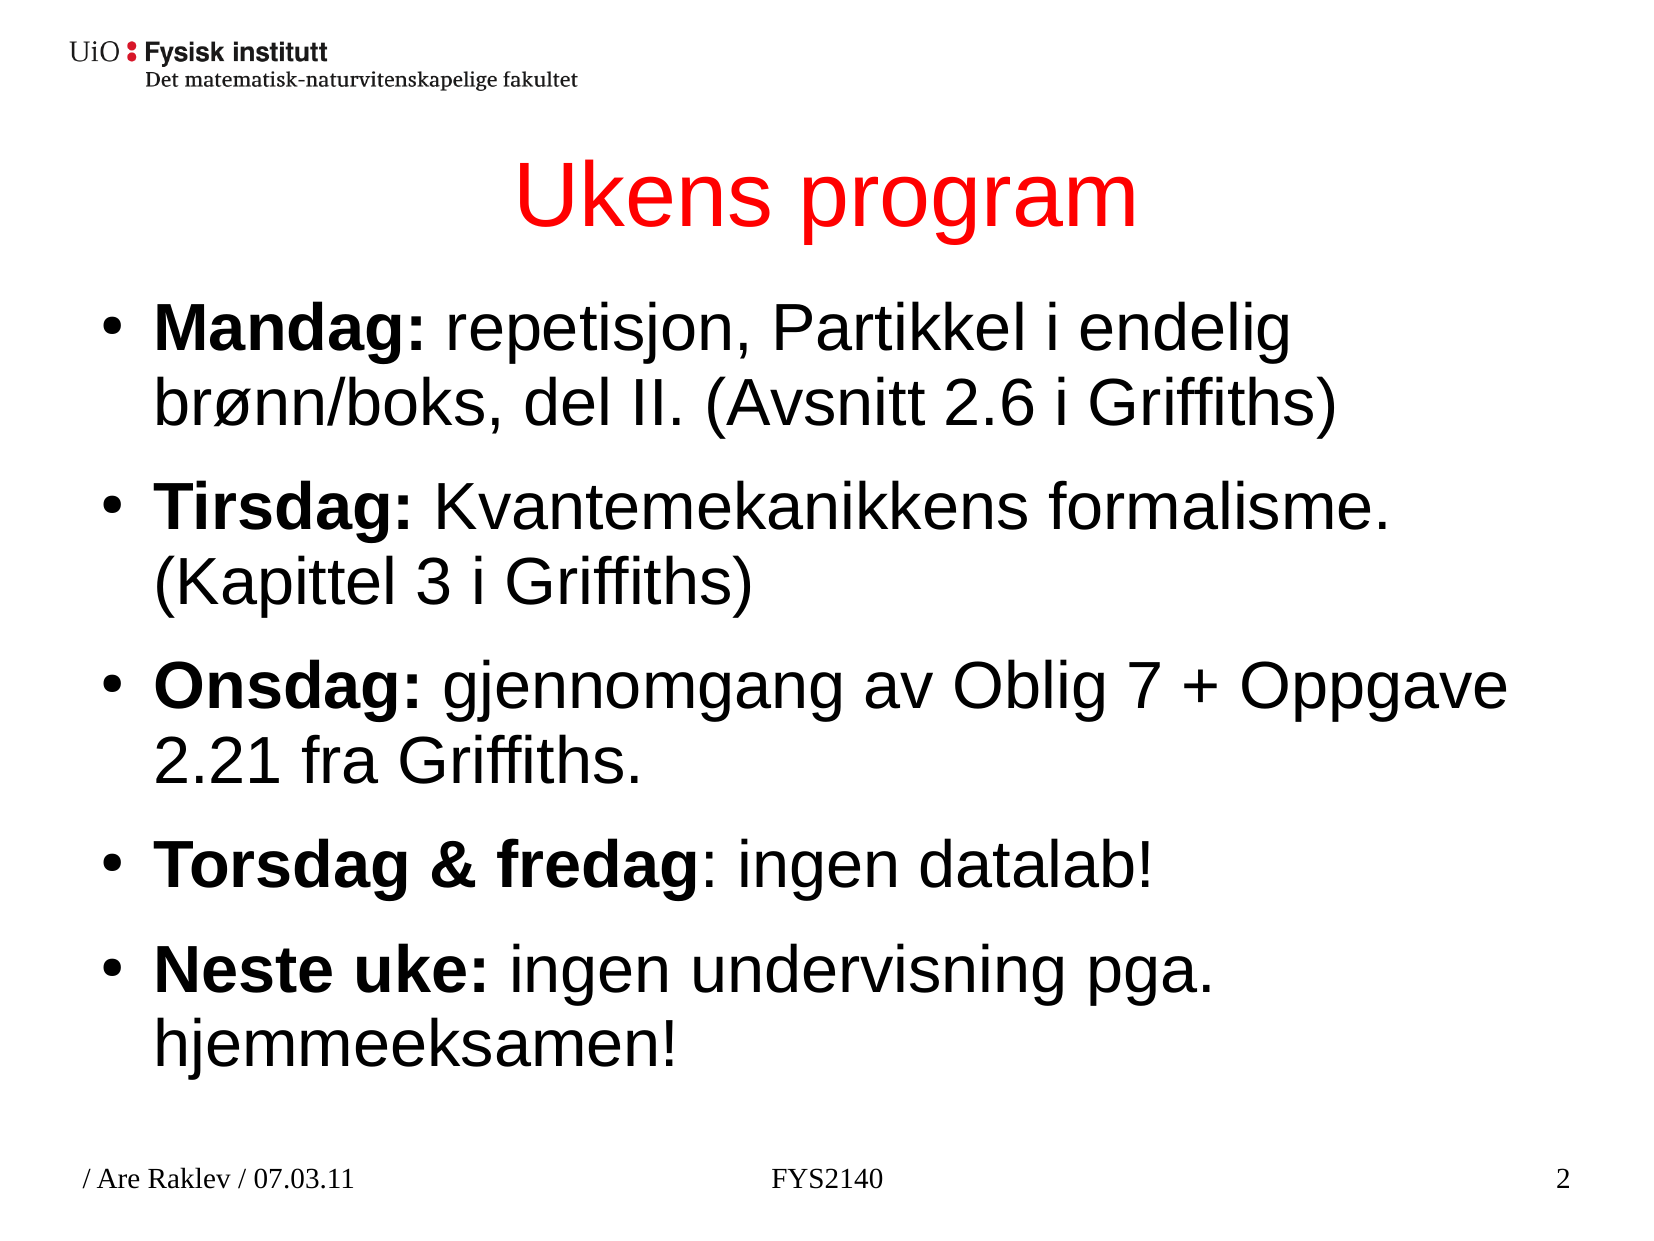

# Ukens program
Mandag: repetisjon, Partikkel i endelig brønn/boks, del II. (Avsnitt 2.6 i Griffiths)
Tirsdag: Kvantemekanikkens formalisme. (Kapittel 3 i Griffiths)
Onsdag: gjennomgang av Oblig 7 + Oppgave 2.21 fra Griffiths.
Torsdag & fredag: ingen datalab!
Neste uke: ingen undervisning pga. hjemmeeksamen!
/ Are Raklev / 07.03.11
FYS2140
2